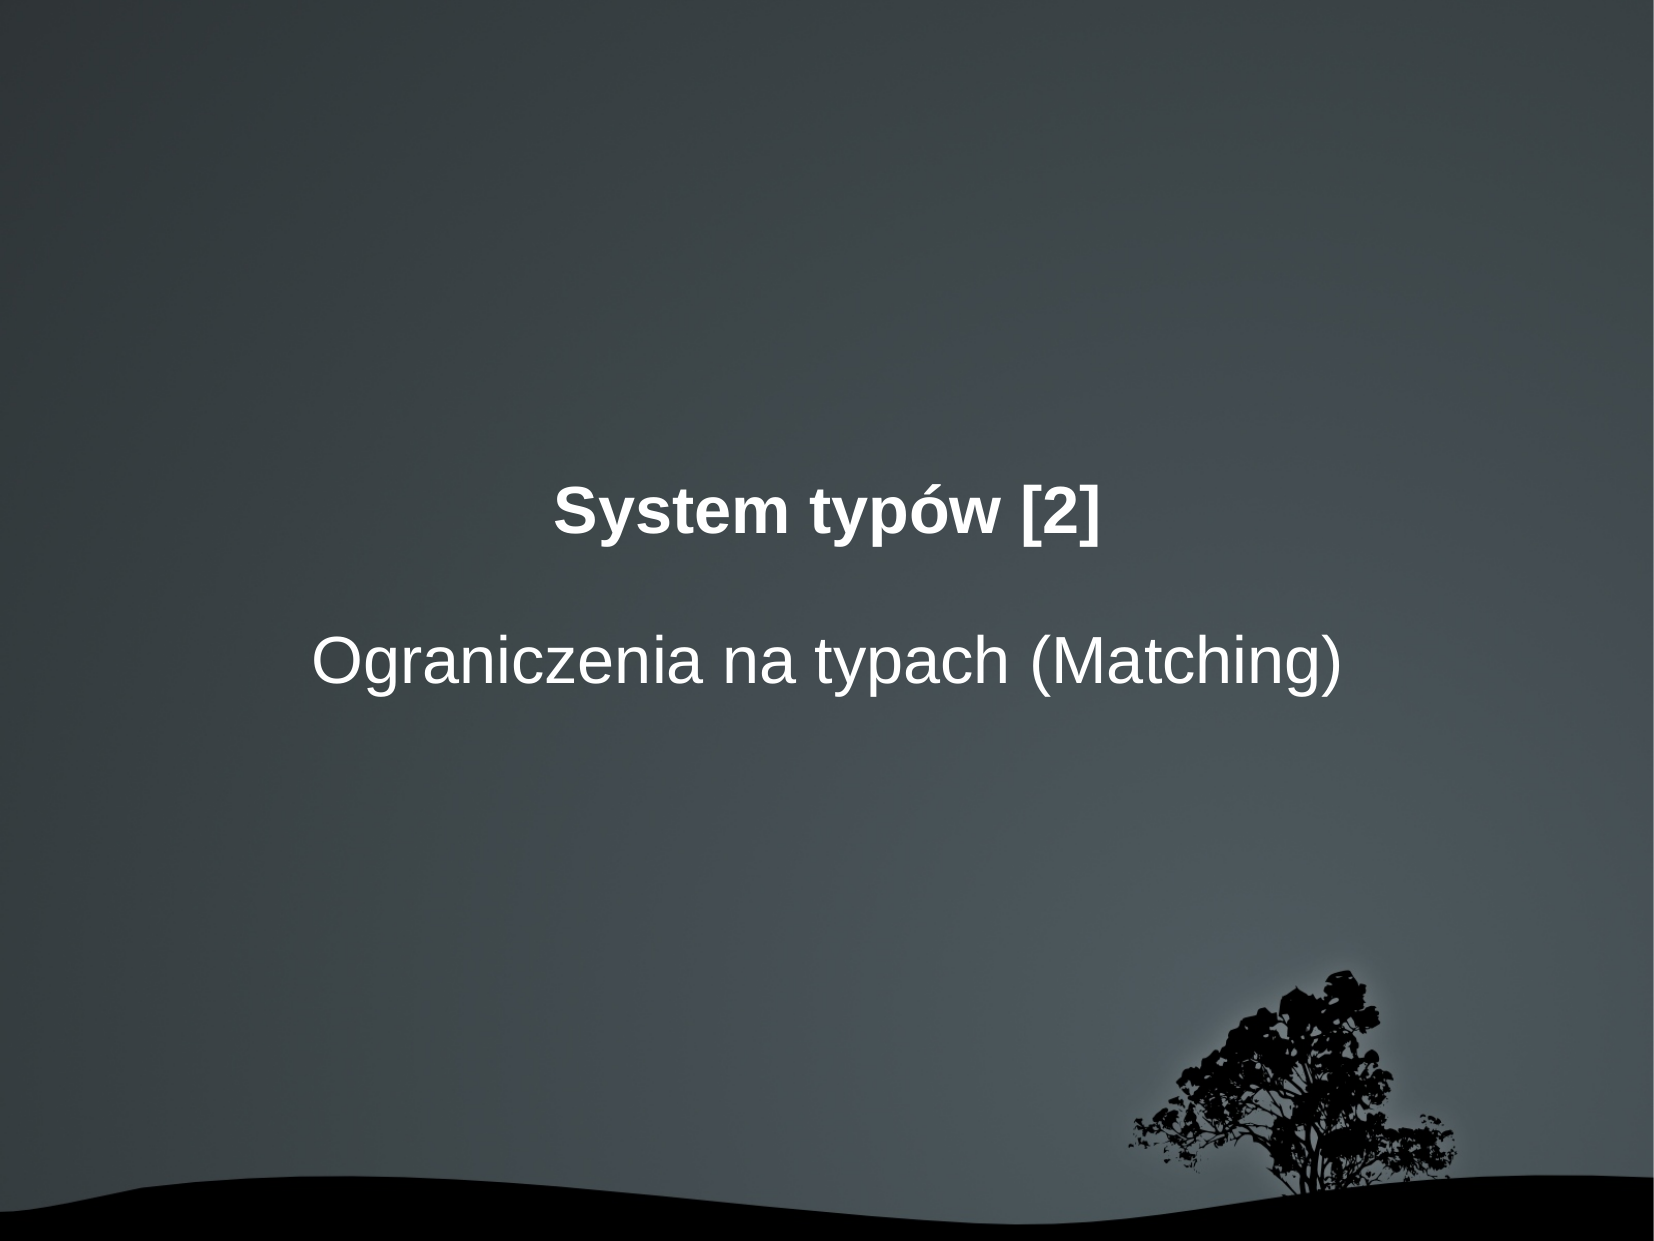

# System typów [2]
Ograniczenia na typach (Matching)